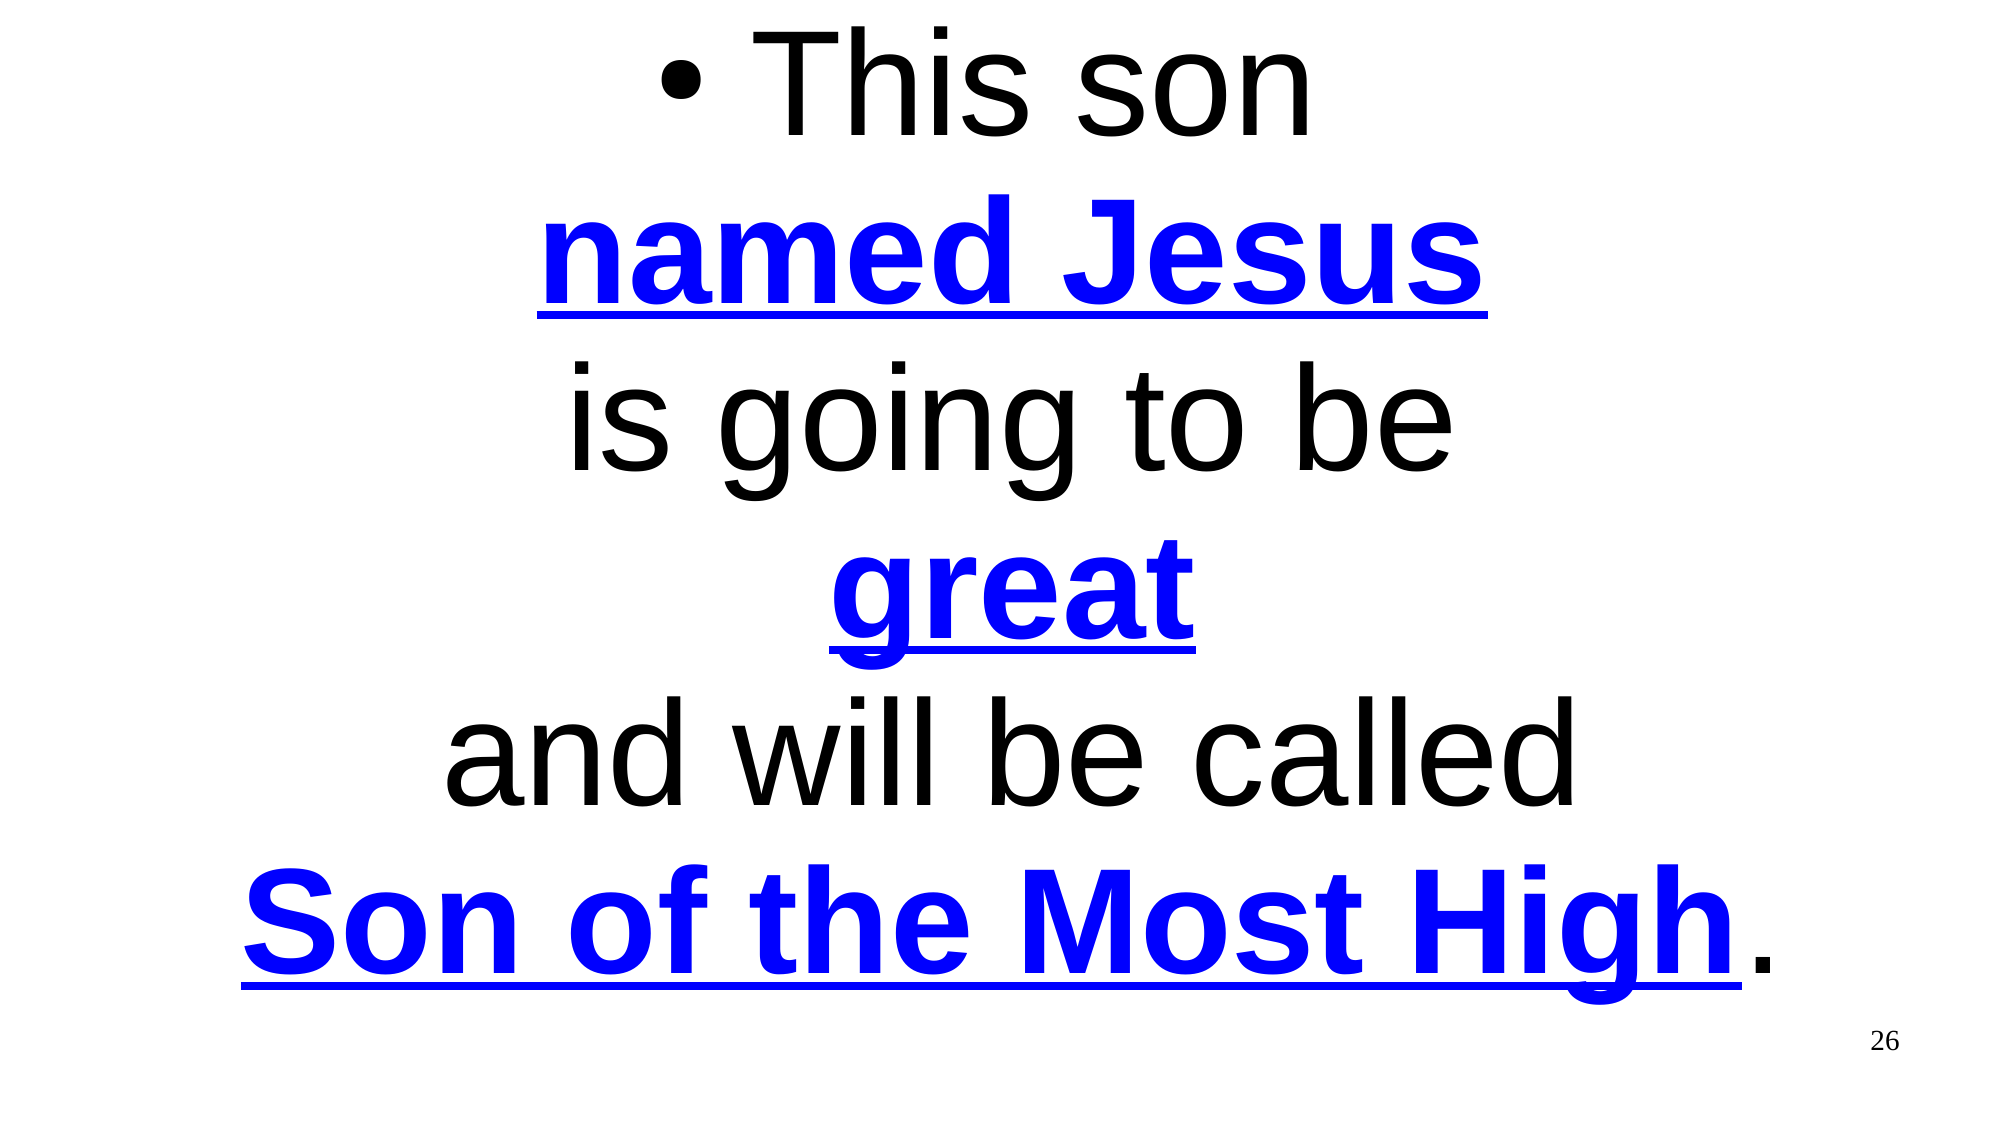

# This son named Jesus is going to be great and will be called Son of the Most High.
26